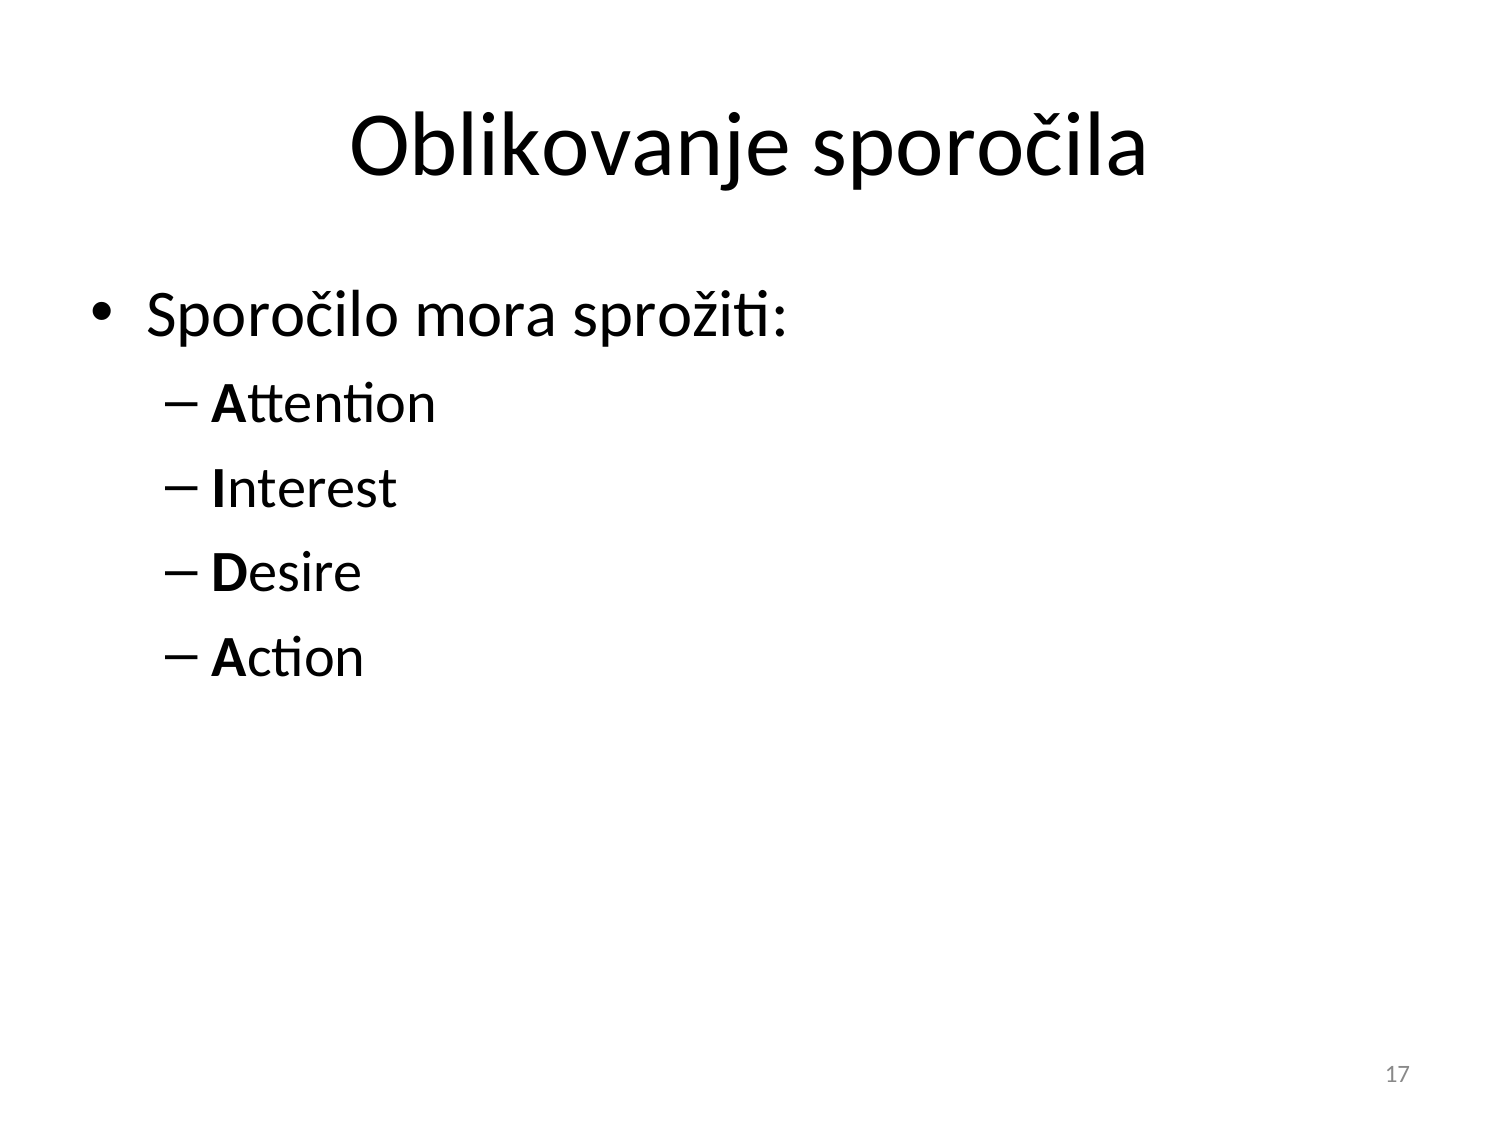

# Oblikovanje sporočila
Sporočilo mora sprožiti:
Attention
Interest
Desire
Action